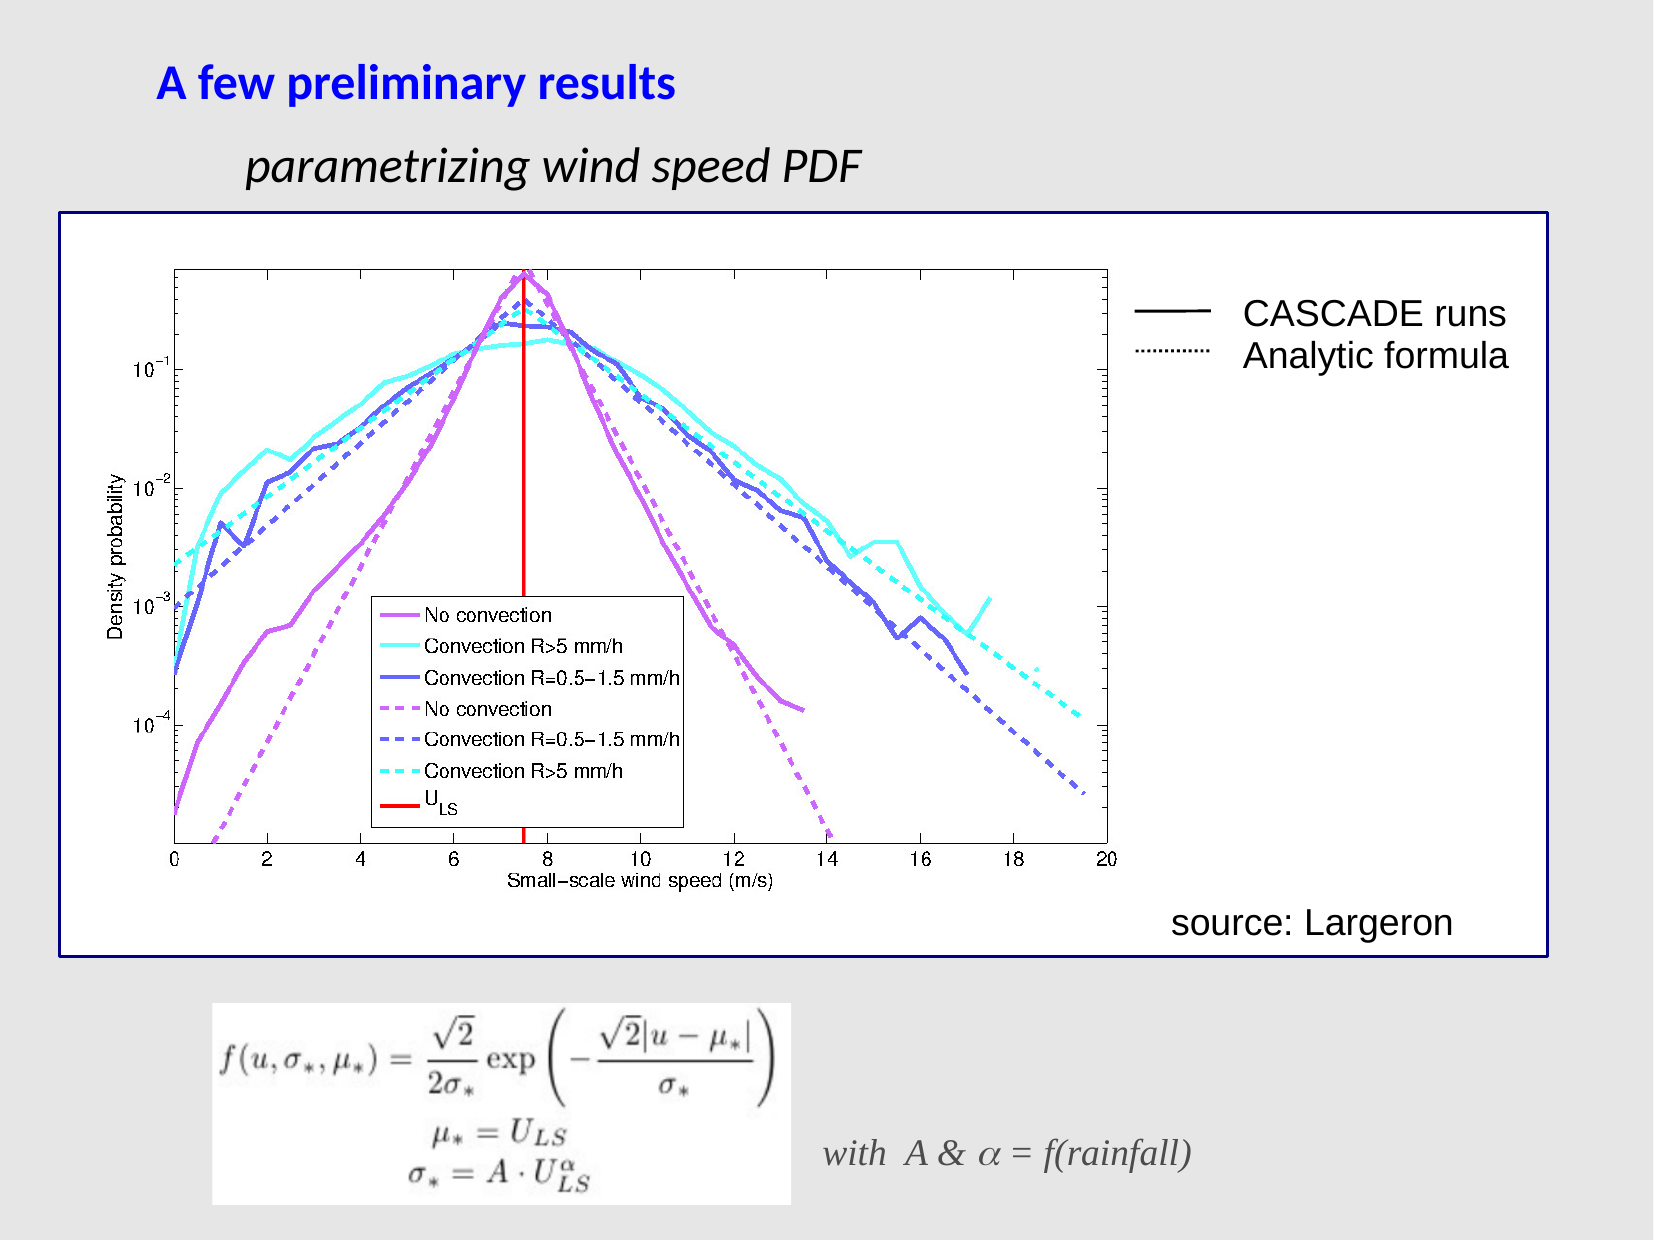

A few preliminary results
parametrizing wind speed PDF
CASCADE runs
Analytic formula
source: Largeron
with A &  = f(rainfall)